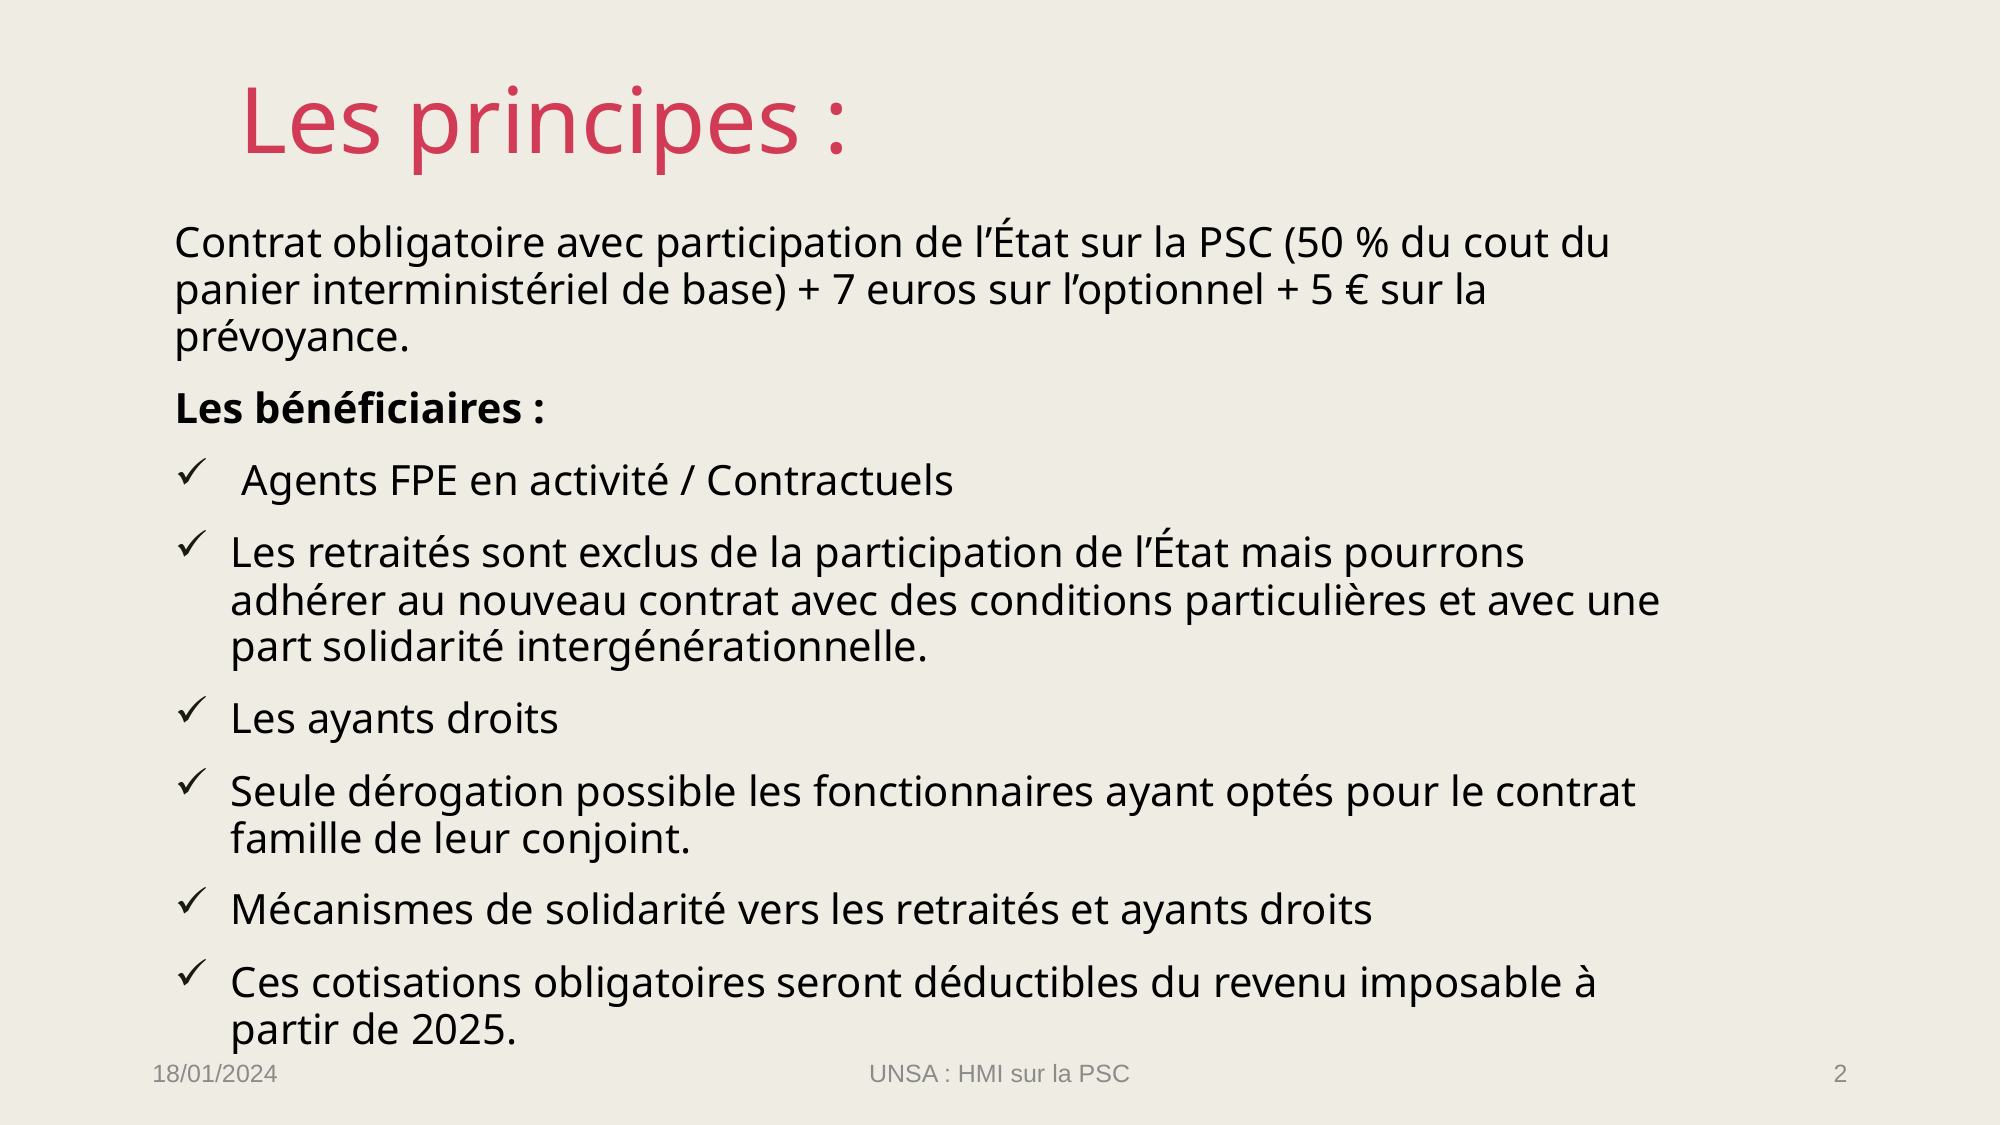

Les principes :
Contrat obligatoire avec participation de l’État sur la PSC (50 % du cout du panier interministériel de base) + 7 euros sur l’optionnel + 5 € sur la prévoyance.
Les bénéficiaires :
 Agents FPE en activité / Contractuels
Les retraités sont exclus de la participation de l’État mais pourrons adhérer au nouveau contrat avec des conditions particulières et avec une part solidarité intergénérationnelle.
Les ayants droits
Seule dérogation possible les fonctionnaires ayant optés pour le contrat famille de leur conjoint.
Mécanismes de solidarité vers les retraités et ayants droits
Ces cotisations obligatoires seront déductibles du revenu imposable à partir de 2025.
18/01/2024
UNSA : HMI sur la PSC